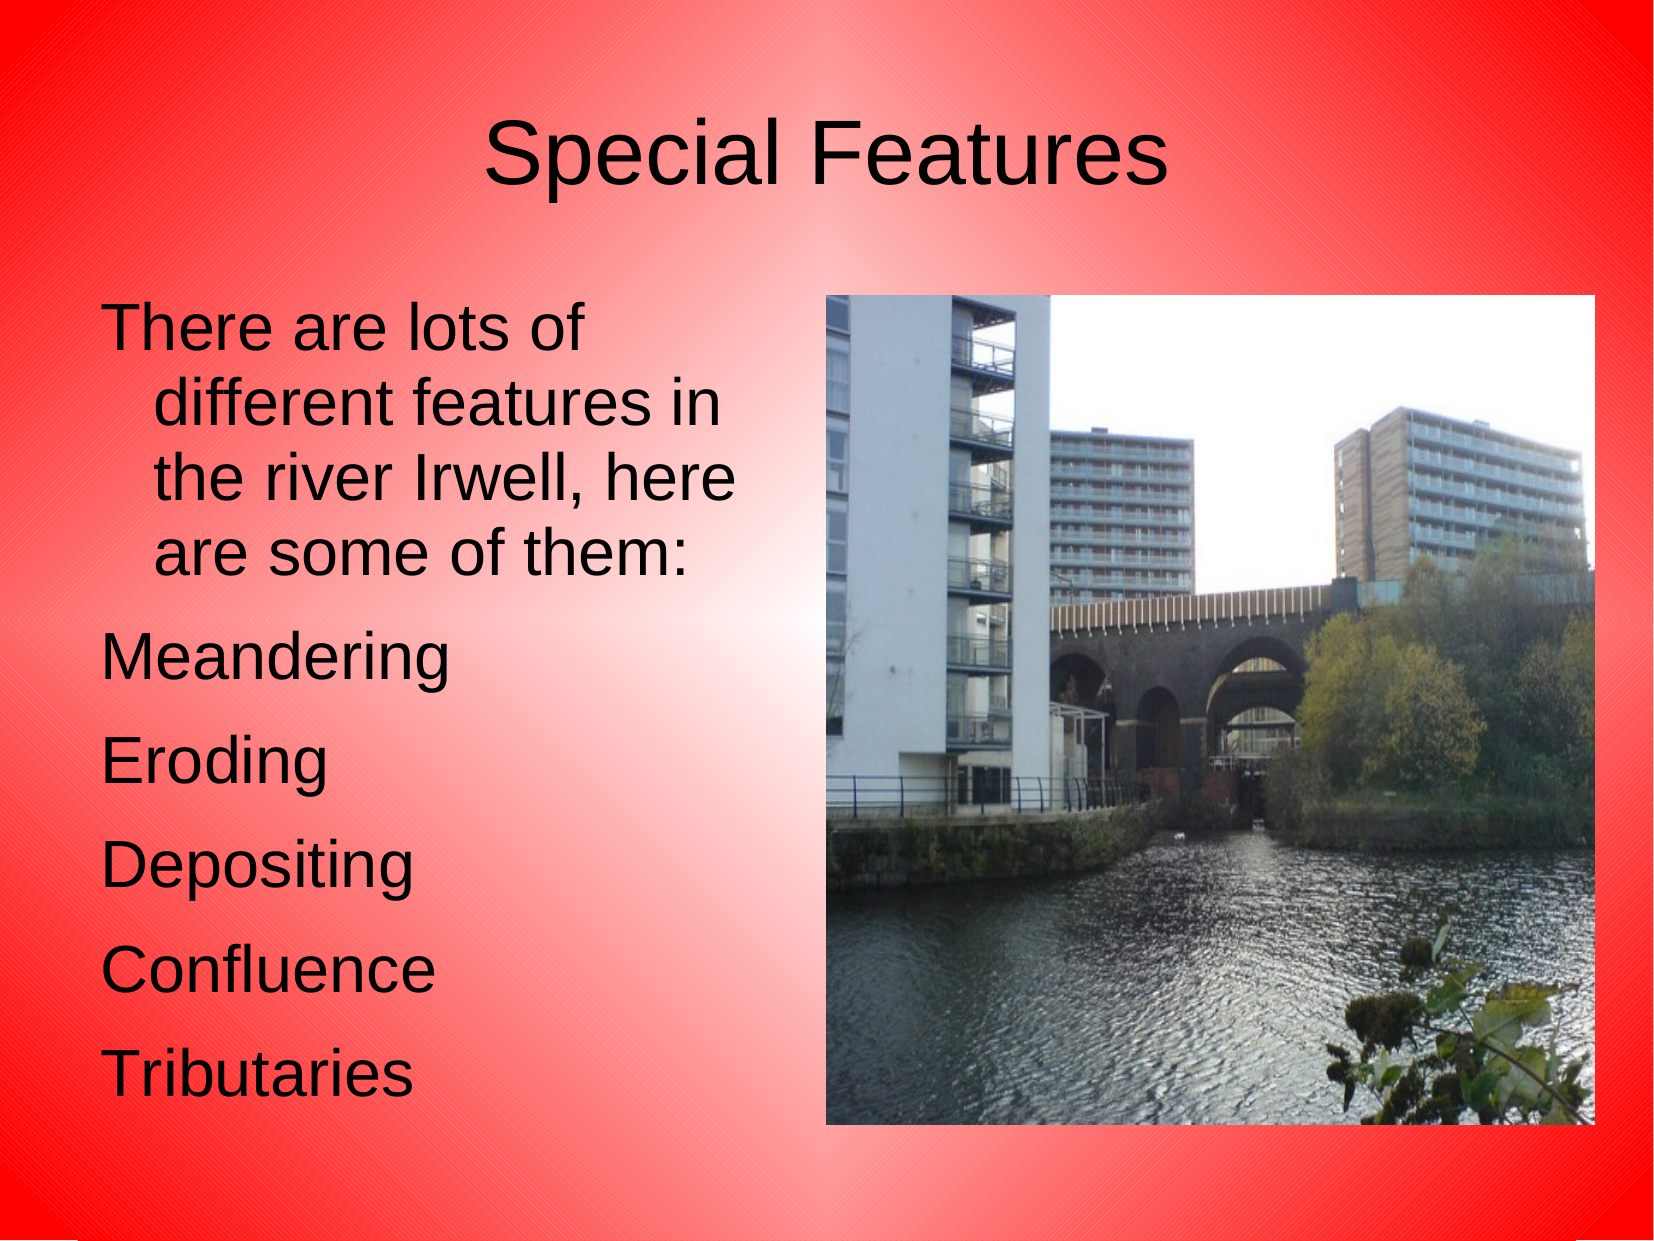

# Special Features
There are lots of different features in the river Irwell, here are some of them:
Meandering
Eroding
Depositing
Confluence
Tributaries